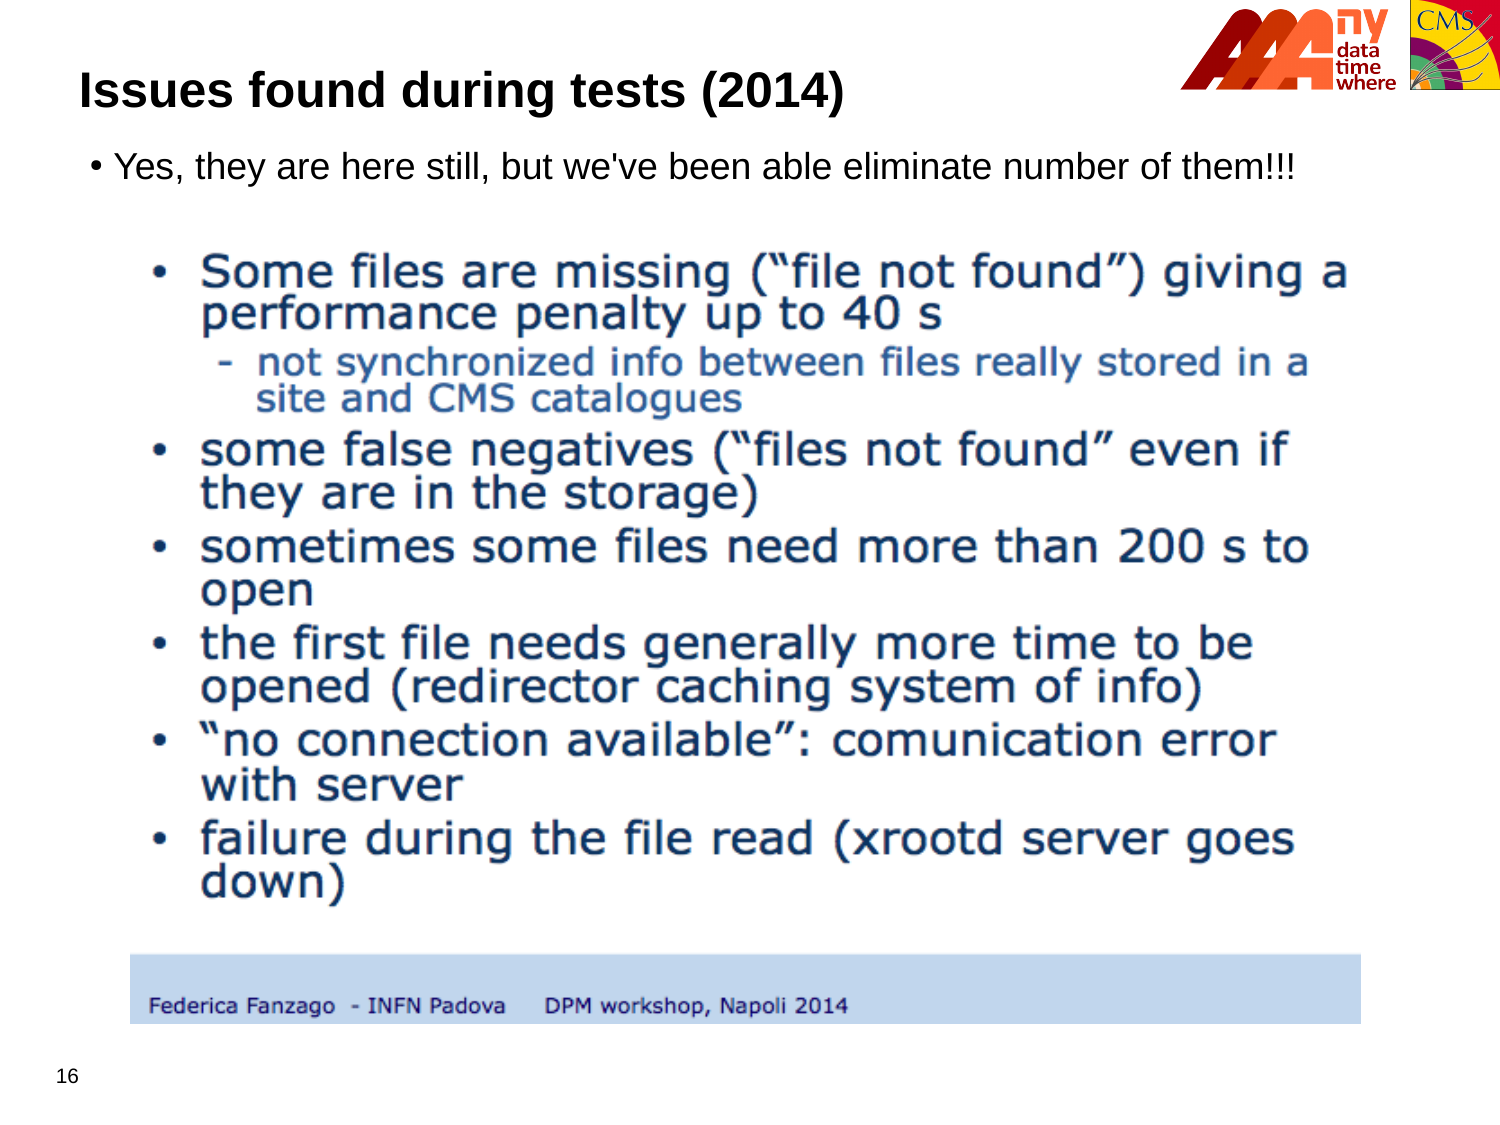

# Issues found during tests (2014)
 Yes, they are here still, but we've been able eliminate number of them!!!